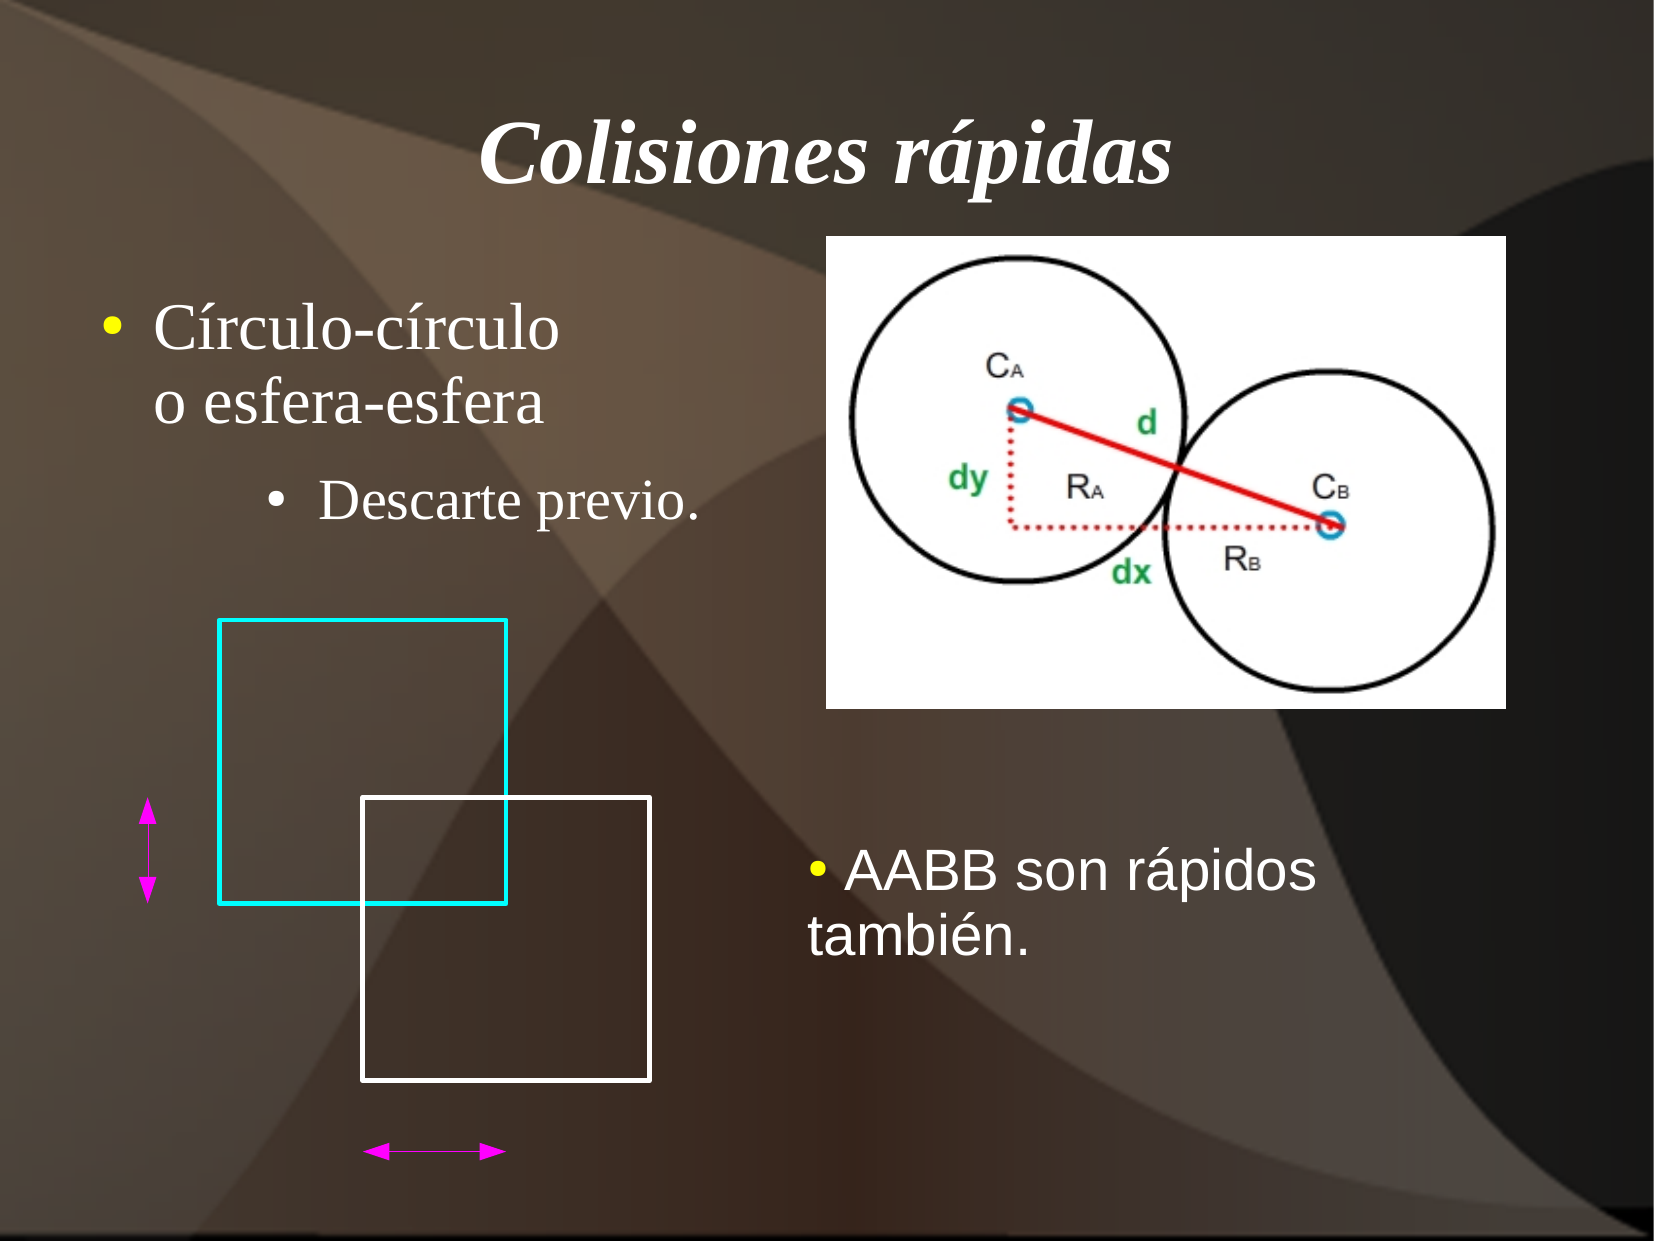

# Colisiones rápidas
Círculo-círculo
o esfera-esfera
Descarte previo.
 AABB son rápidos también.